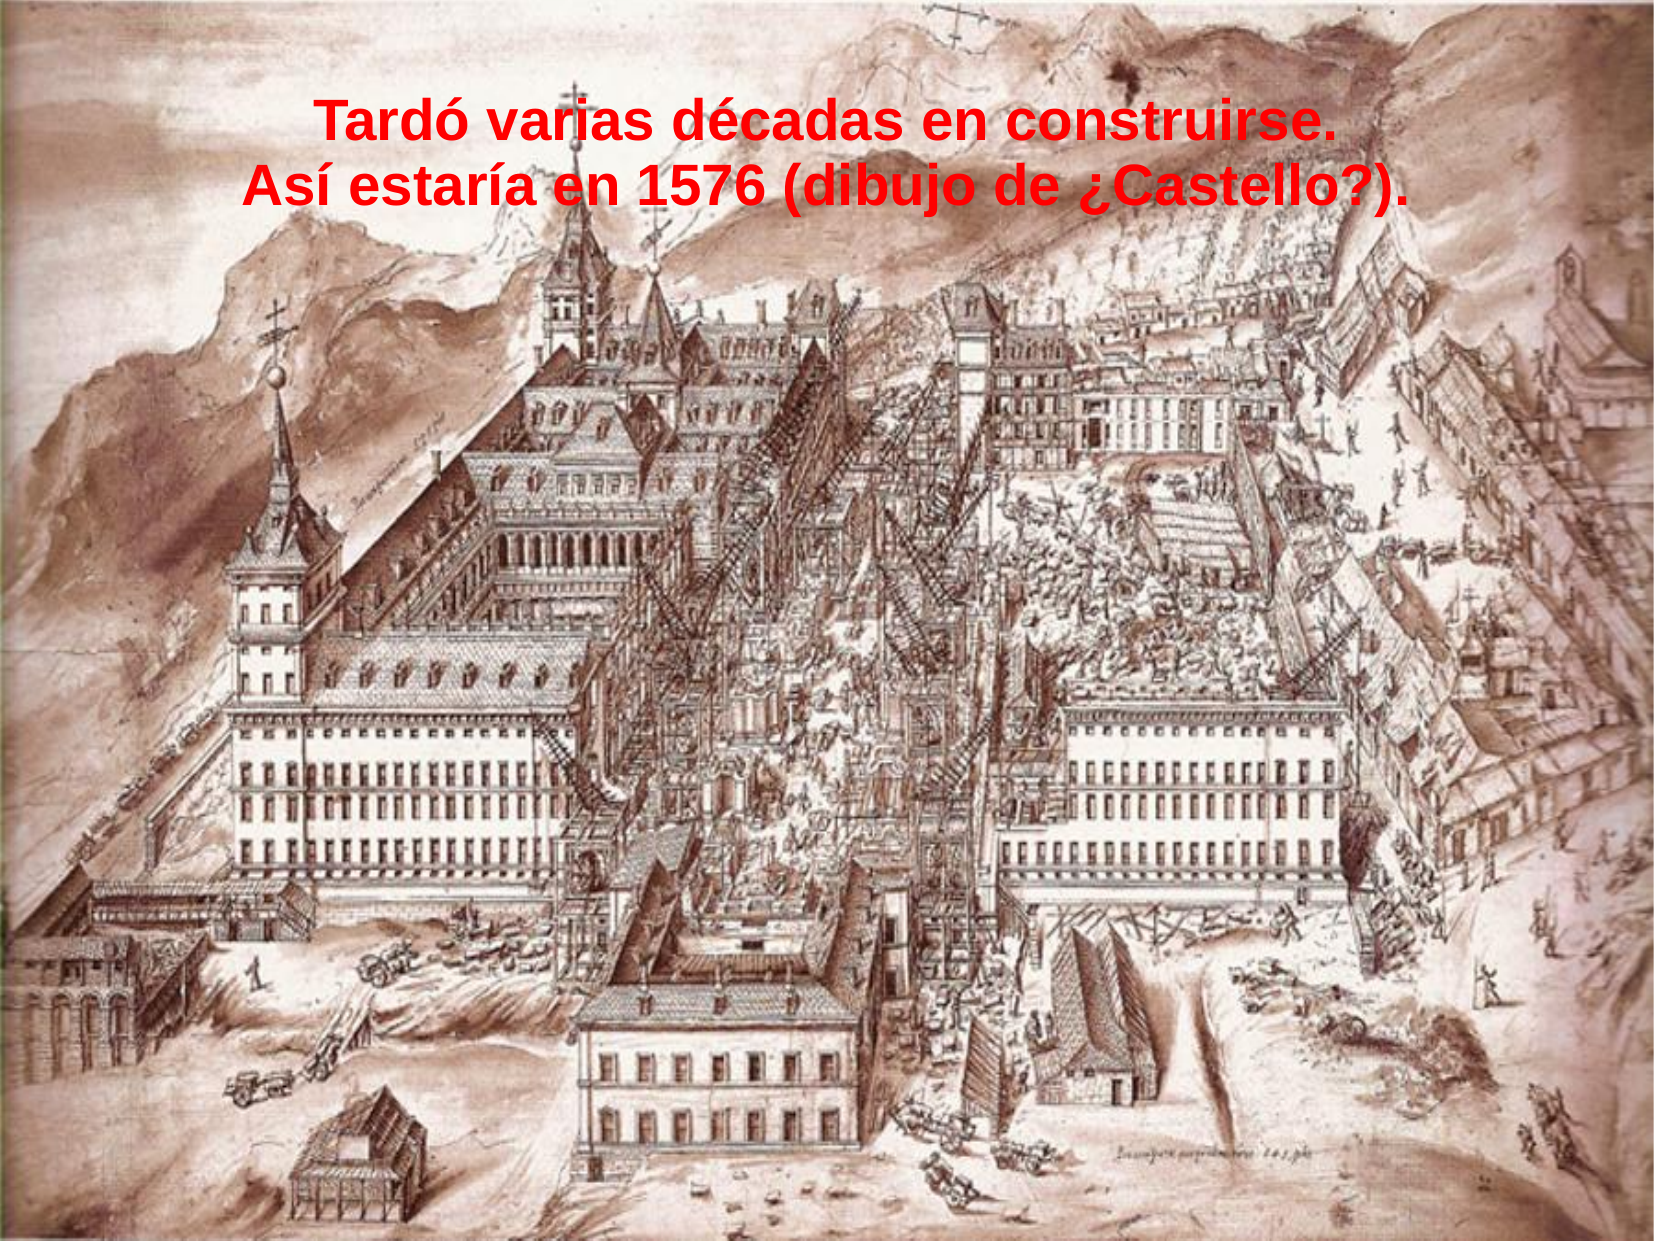

# Tardó varias décadas en construirse. Así estaría en 1576 (dibujo de ¿Castello?).